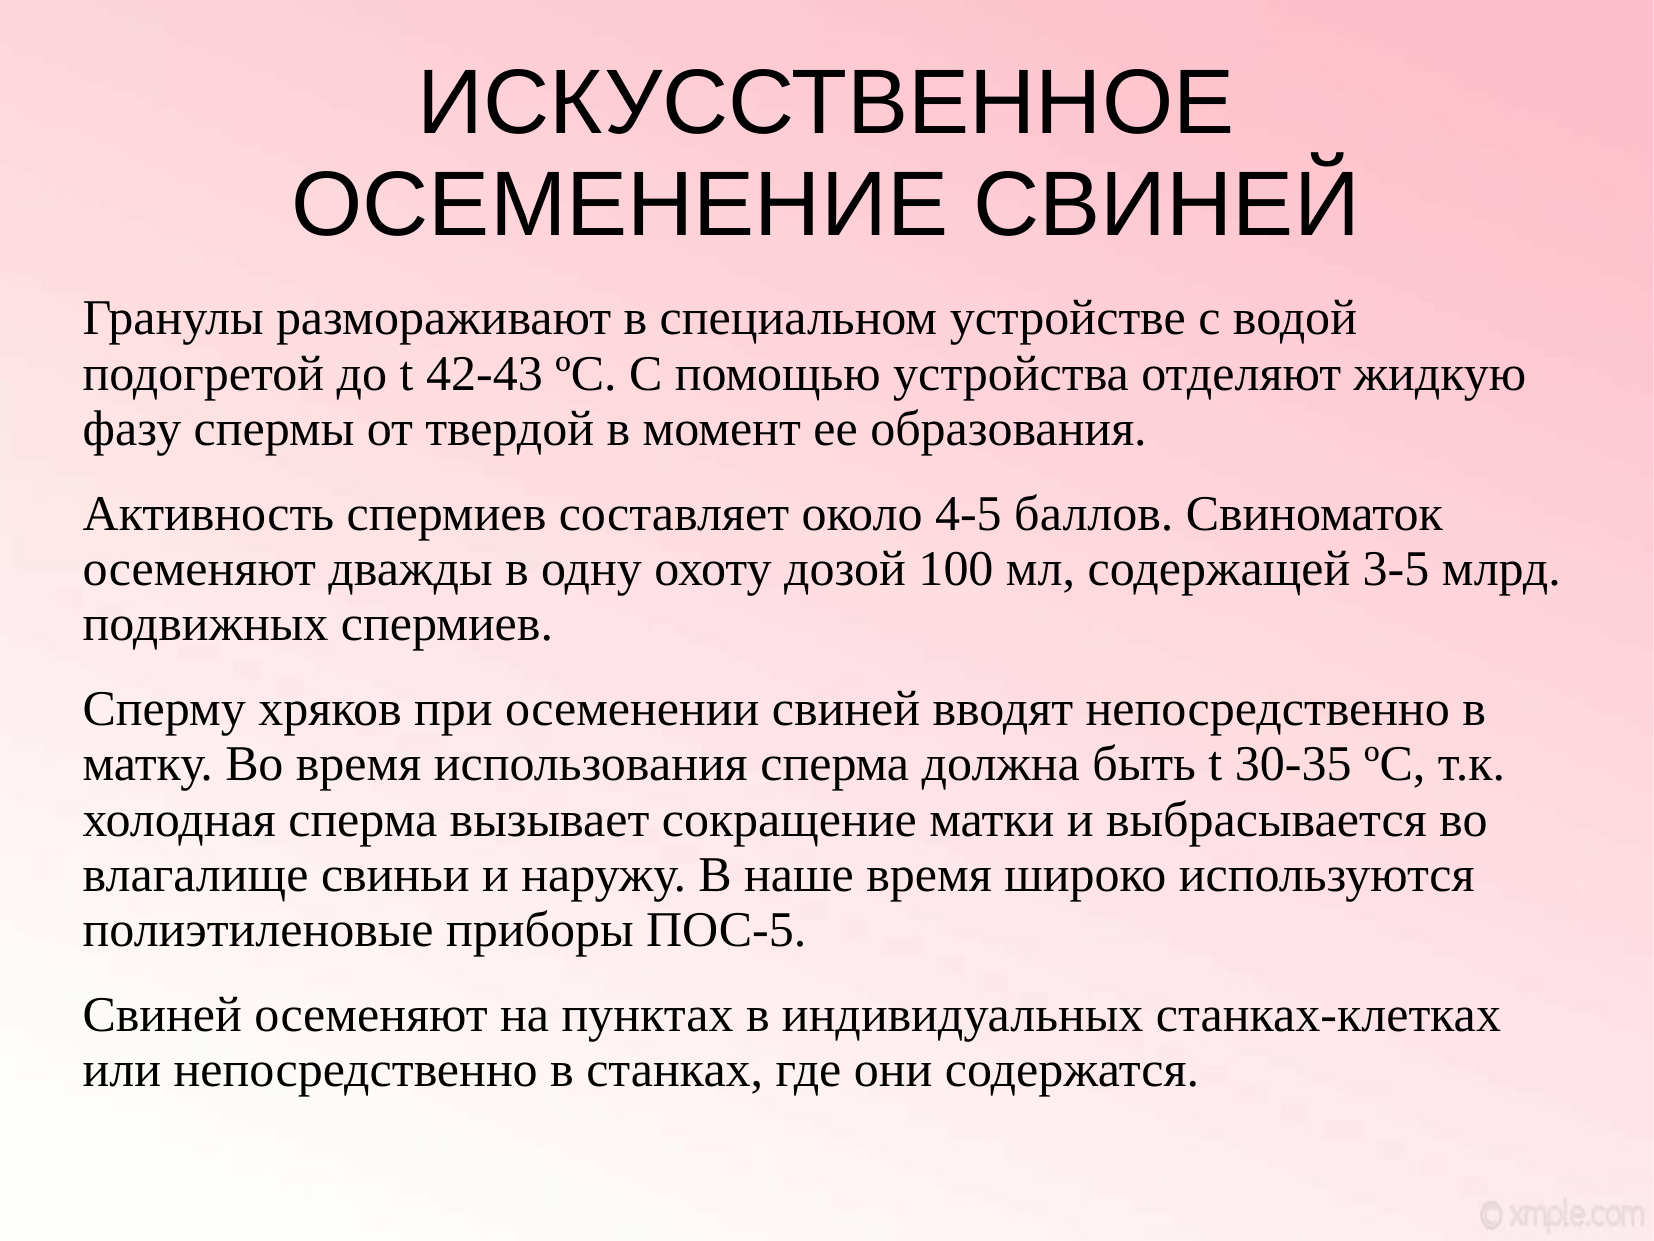

# ИСКУССТВЕННОЕ ОСЕМЕНЕНИЕ СВИНЕЙ
Гранулы размораживают в специальном устройстве с водой подогретой до t 42-43 ºС. С помощью устройства отделяют жидкую фазу спермы от твердой в момент ее образования.
Активность спермиев составляет около 4-5 баллов. Свиноматок осеменяют дважды в одну охоту дозой 100 мл, содержащей 3-5 млрд. подвижных спермиев.
Сперму хряков при осеменении свиней вводят непосредственно в матку. Во время использования сперма должна быть t 30-35 ºС, т.к. холодная сперма вызывает сокращение матки и выбрасывается во влагалище свиньи и наружу. В наше время широко используются полиэтиленовые приборы ПОС-5.
Свиней осеменяют на пунктах в индивидуальных станках-клетках или непосредственно в станках, где они содержатся.